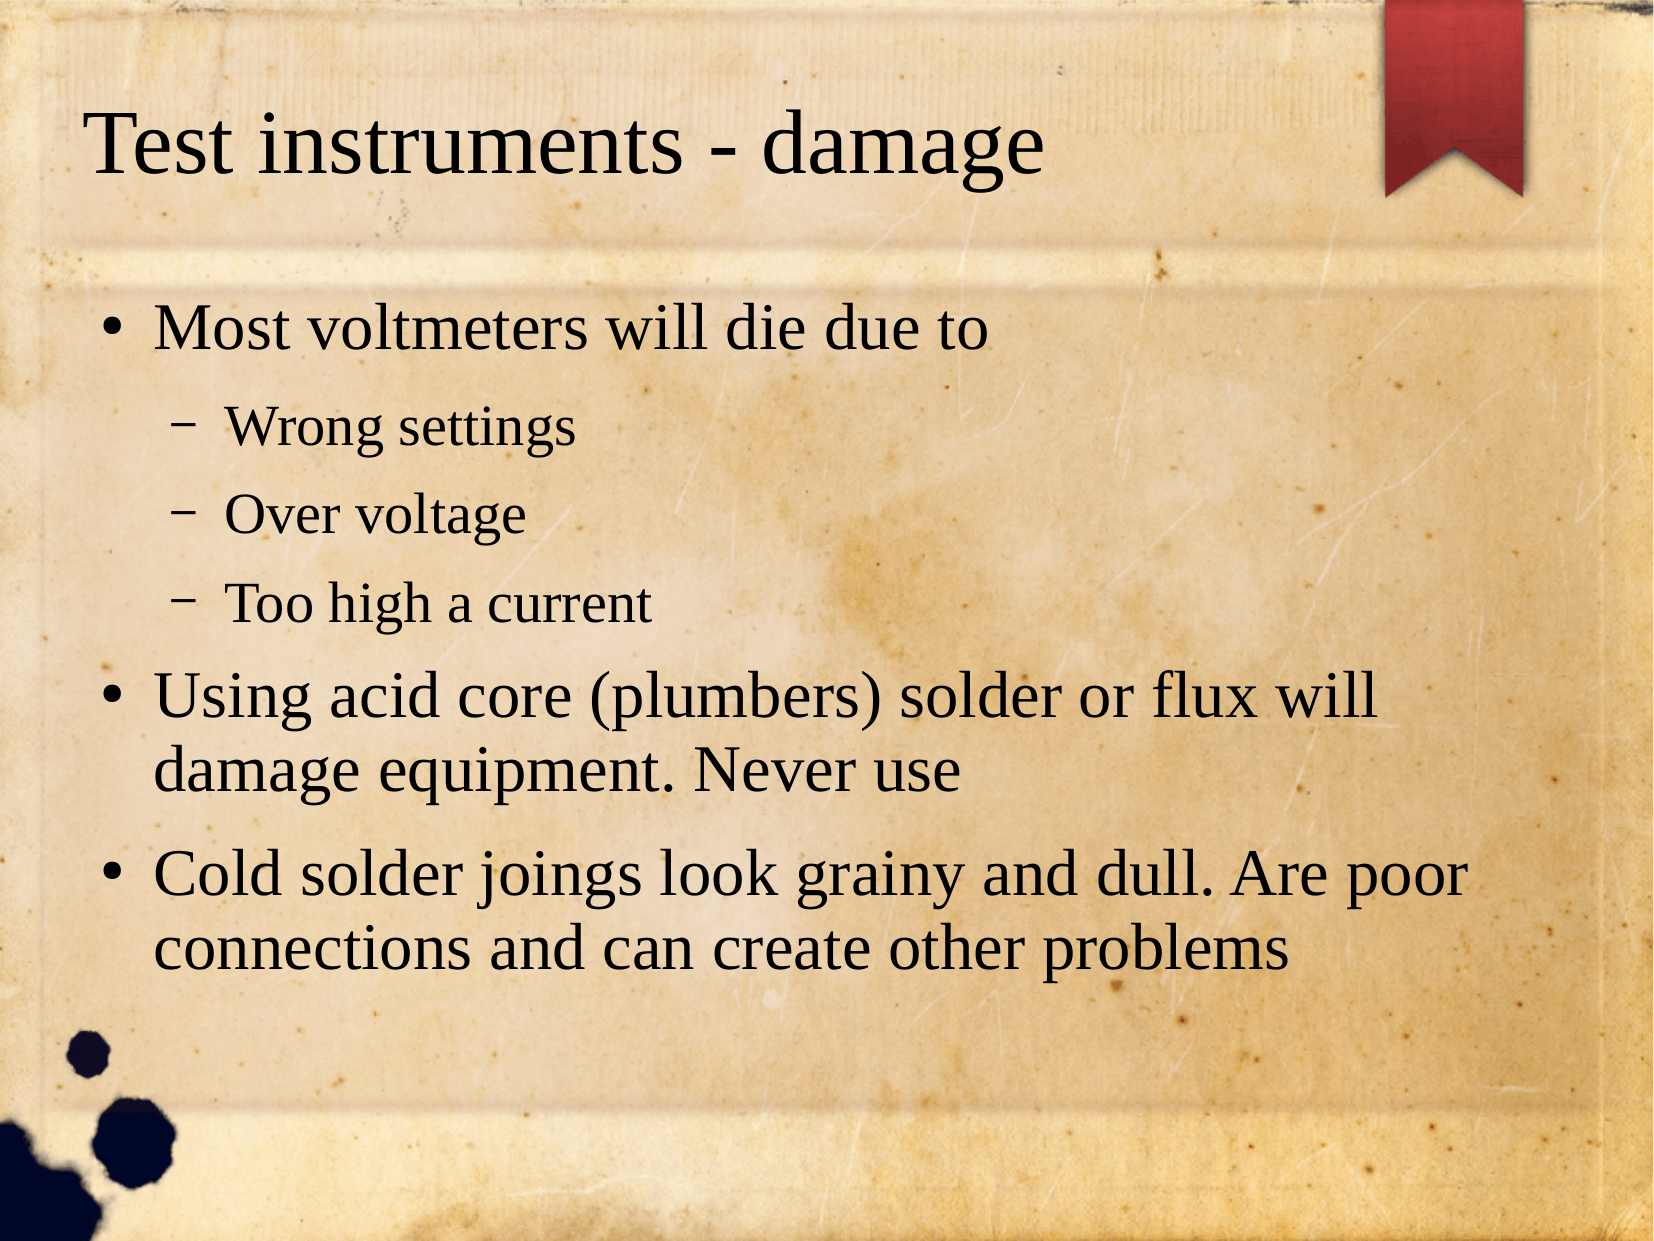

# Test instruments - damage
Most voltmeters will die due to
Wrong settings
Over voltage
Too high a current
Using acid core (plumbers) solder or flux will damage equipment. Never use
Cold solder joings look grainy and dull. Are poor connections and can create other problems